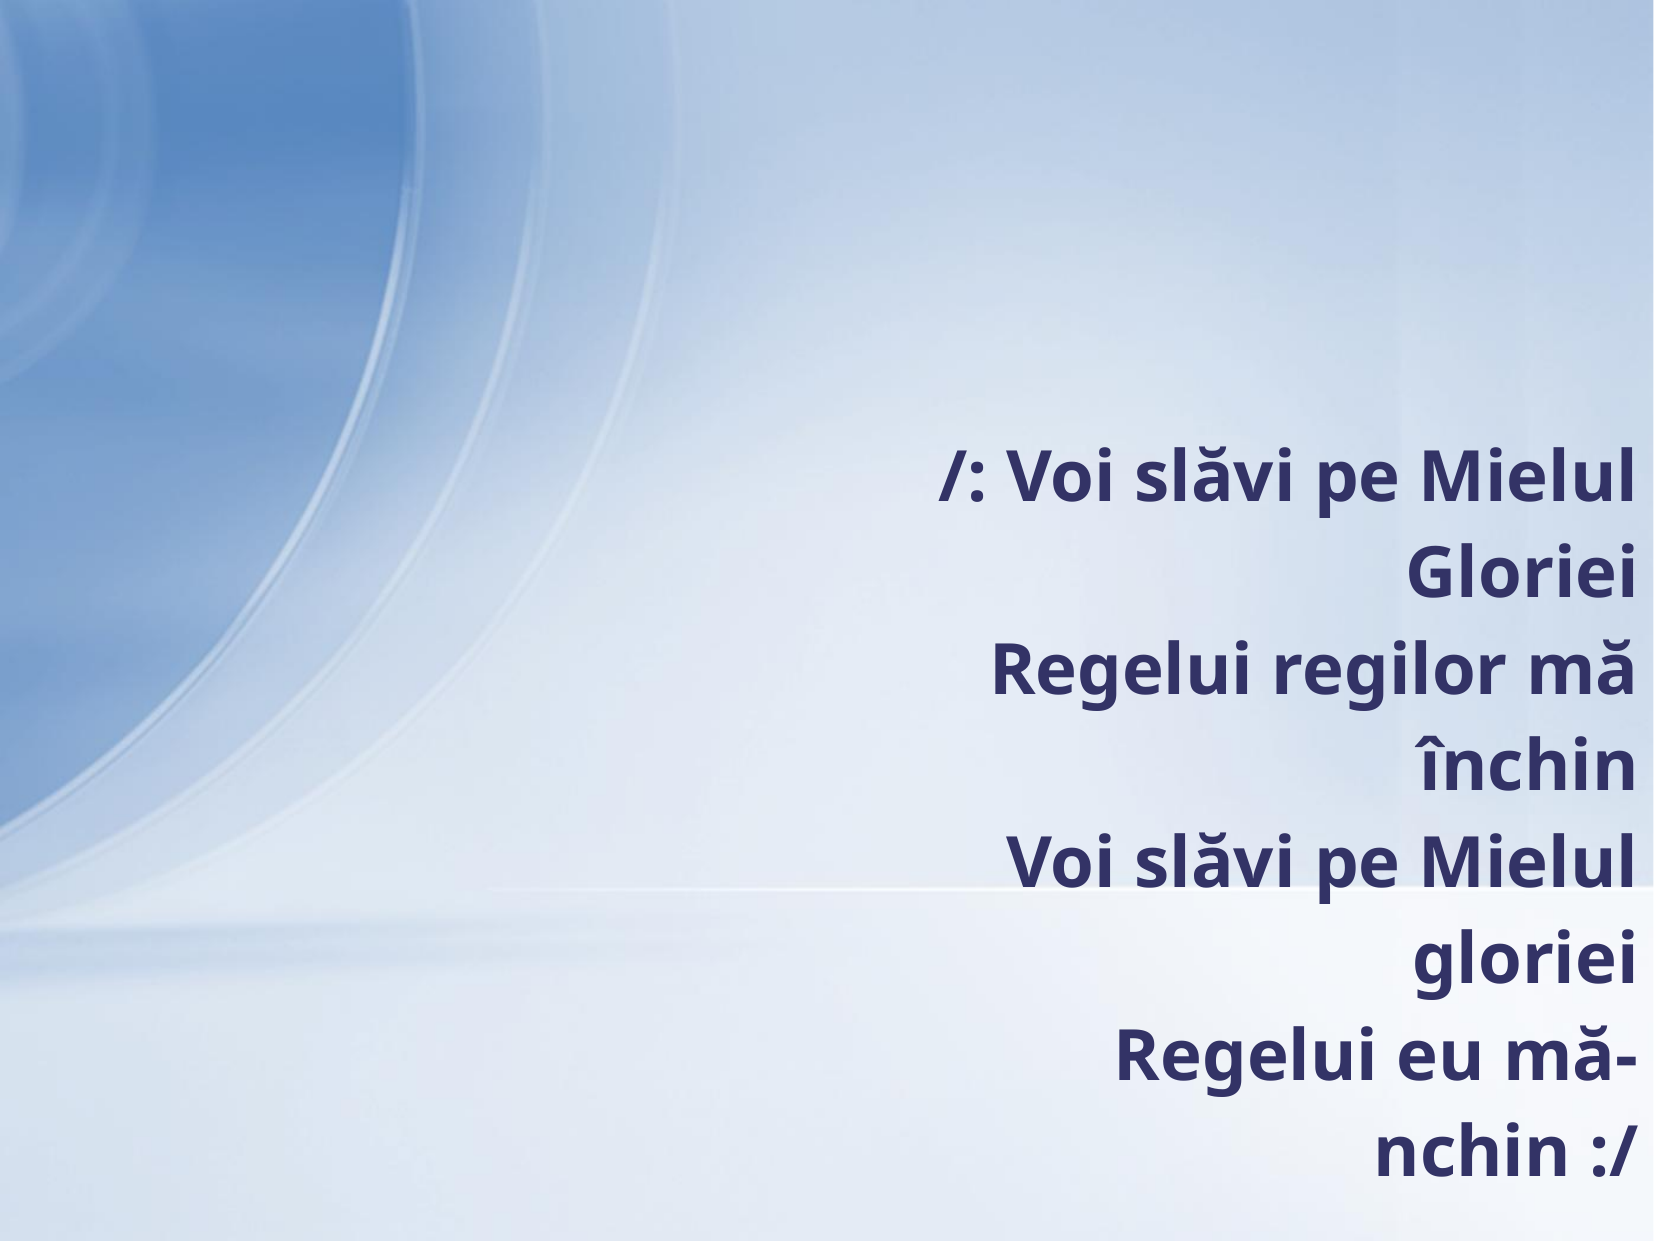

/: Voi slăvi pe Mielul Gloriei
 Regelui regilor mă închin
 Voi slăvi pe Mielul gloriei
 Regelui eu mă-nchin :/